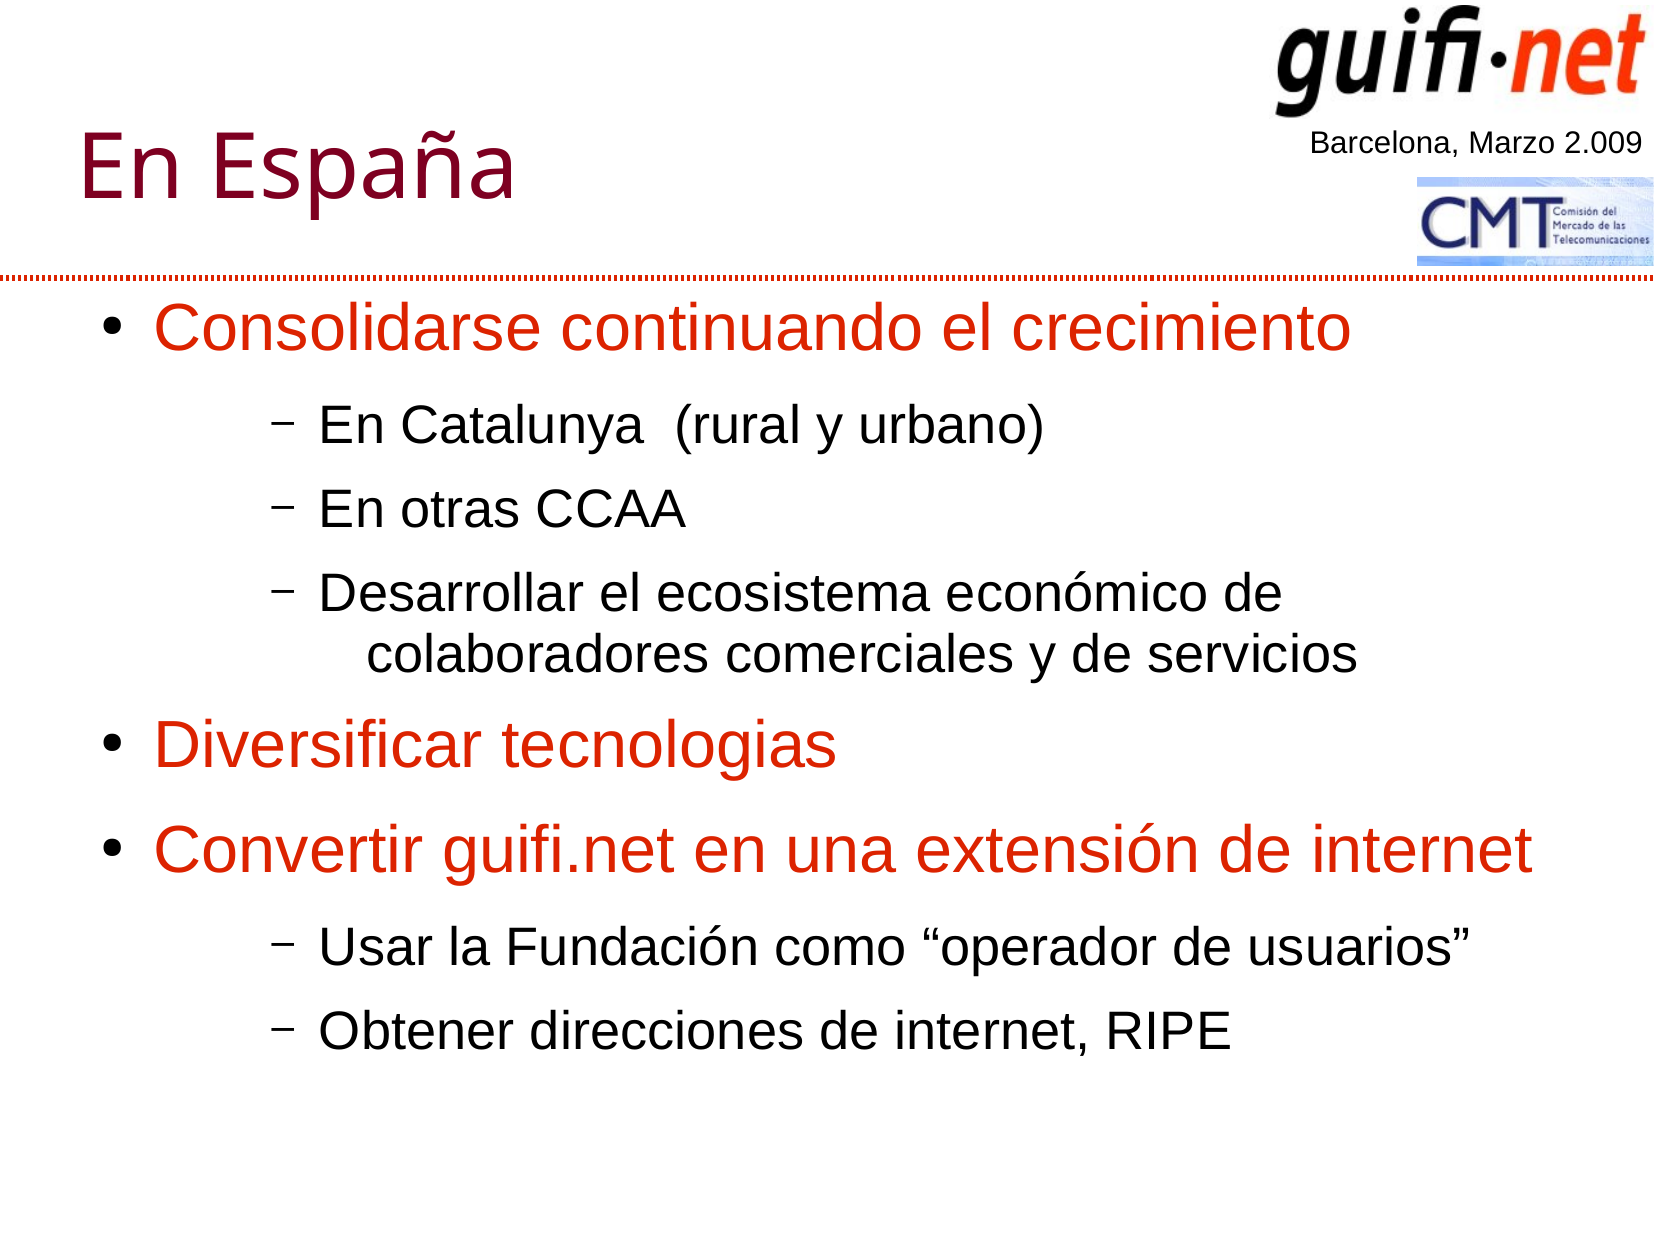

# En España
Consolidarse continuando el crecimiento
En Catalunya (rural y urbano)
En otras CCAA
Desarrollar el ecosistema económico de colaboradores comerciales y de servicios
Diversificar tecnologias
Convertir guifi.net en una extensión de internet
Usar la Fundación como “operador de usuarios”
Obtener direcciones de internet, RIPE